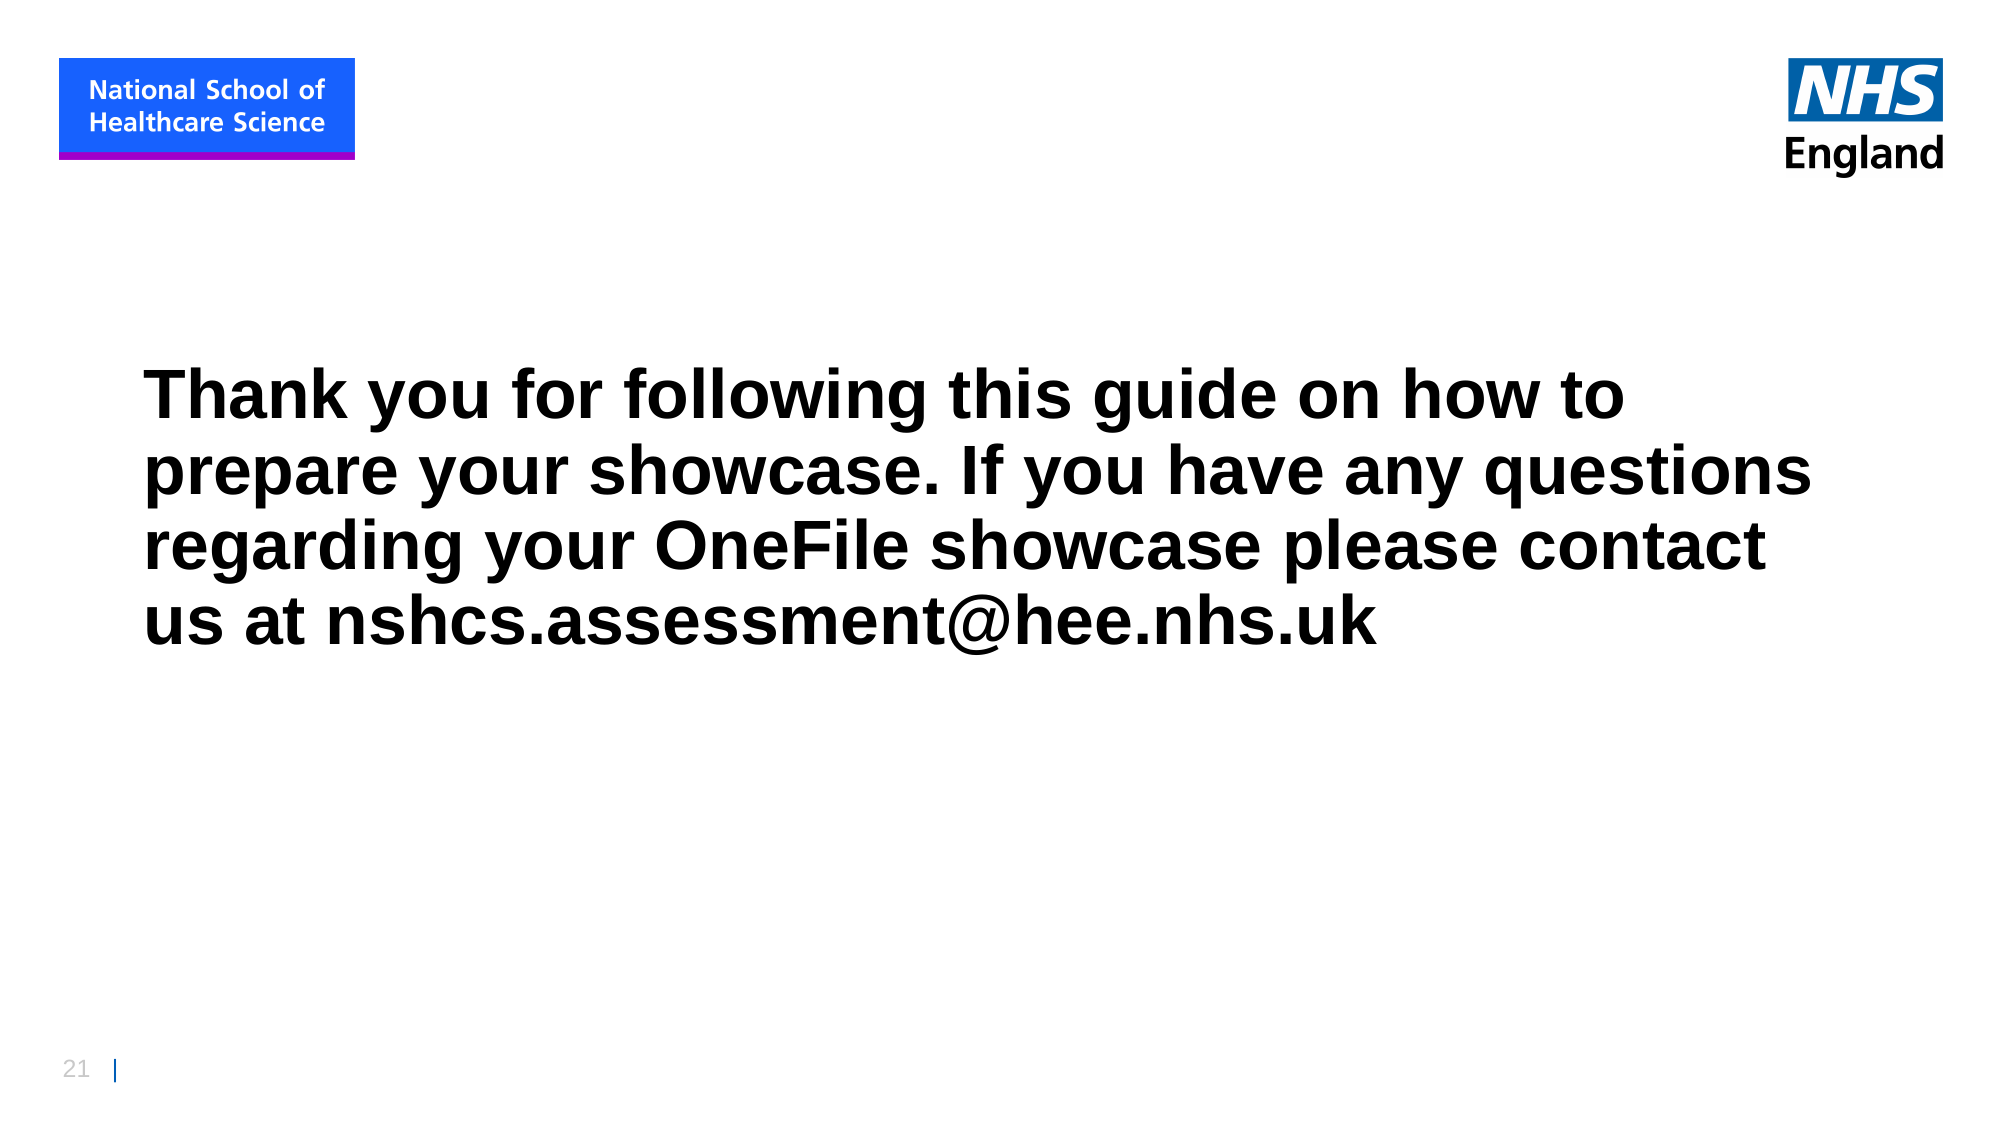

# Thank you for following this guide on how to prepare your showcase. If you have any questions regarding your OneFile showcase please contact us at nshcs.assessment@hee.nhs.uk